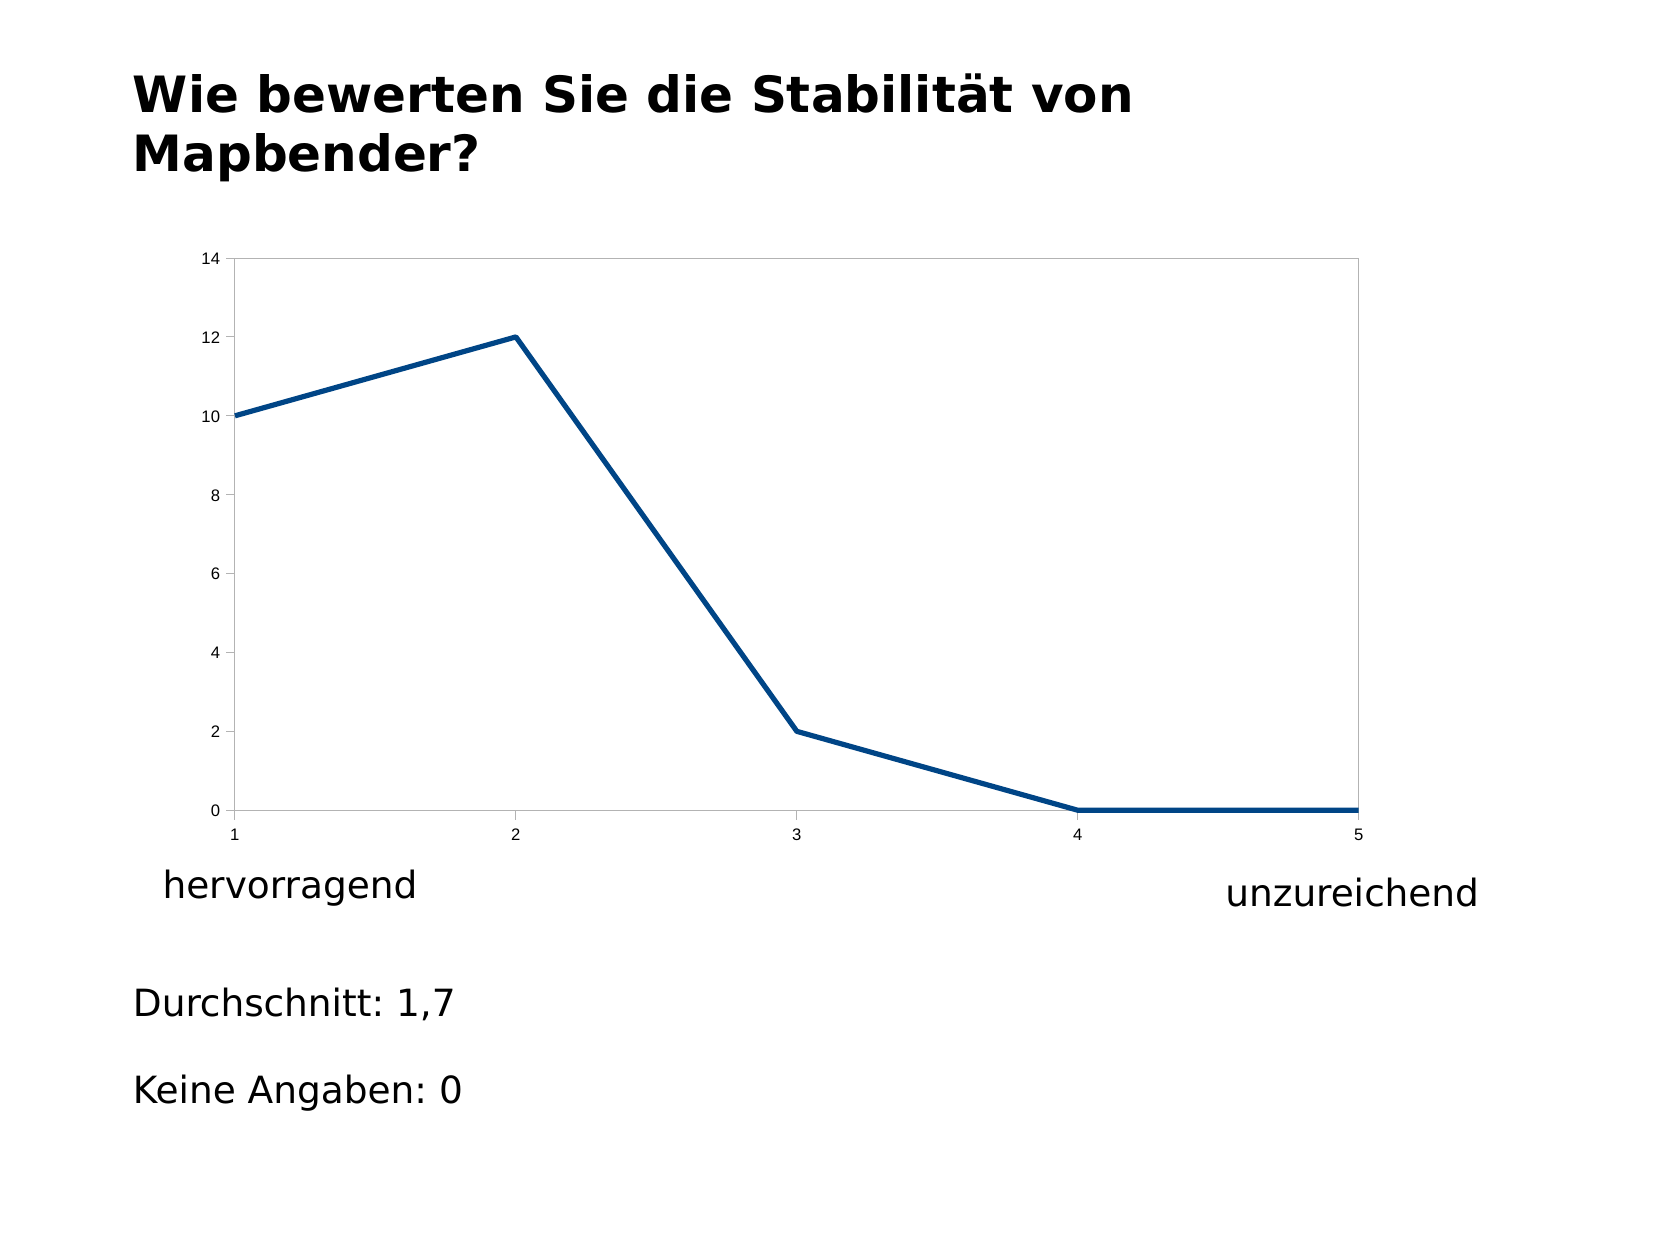

Wie bewerten Sie die Stabilität von Mapbender?
### Chart
| Category | Zeile 18 |
|---|---|
| 1 | 10.0 |
| 2 | 12.0 |
| 3 | 2.0 |
| 4 | 0.0 |
| 5 | 0.0 |hervorragend
unzureichend
Durchschnitt: 1,7
Keine Angaben: 0